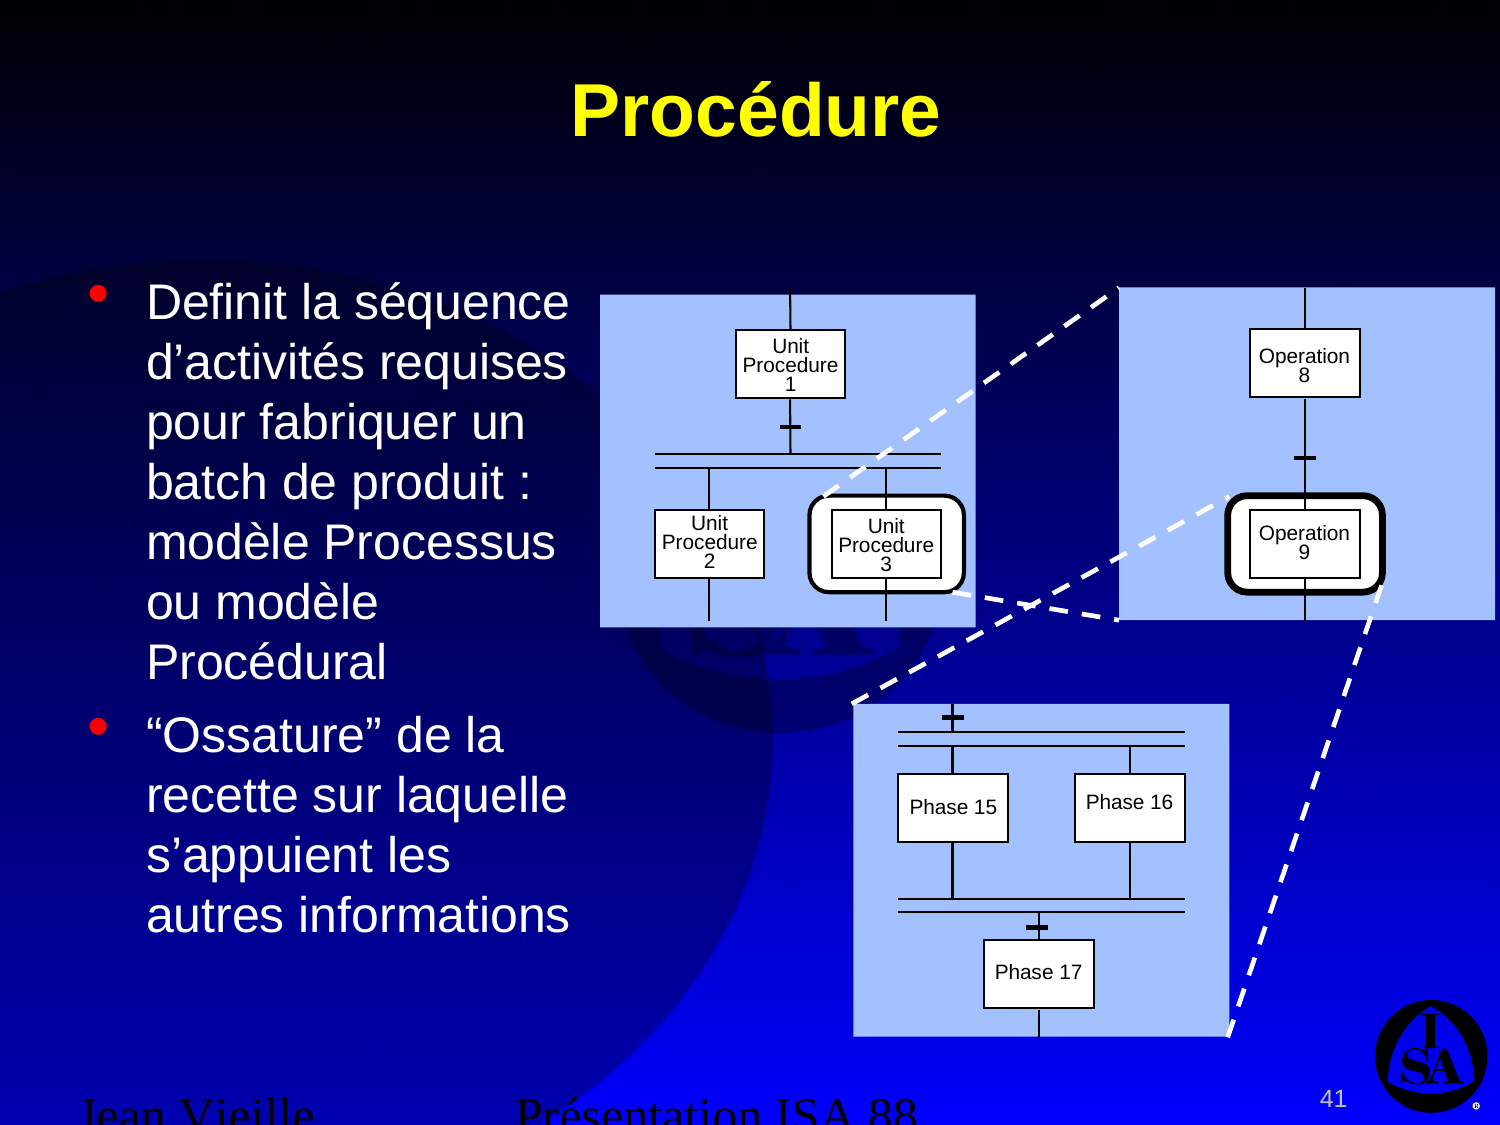

# Procédure
Definit la séquence d’activités requises pour fabriquer un batch de produit : modèle Processus ou modèle Procédural
“Ossature” de la recette sur laquelle s’appuient les autres informations
Unit
Procedure
1
Operation
8
Unit
Procedure
2
Unit
Procedure
3
Operation
9
Phase 16
Phase 15
Phase 17